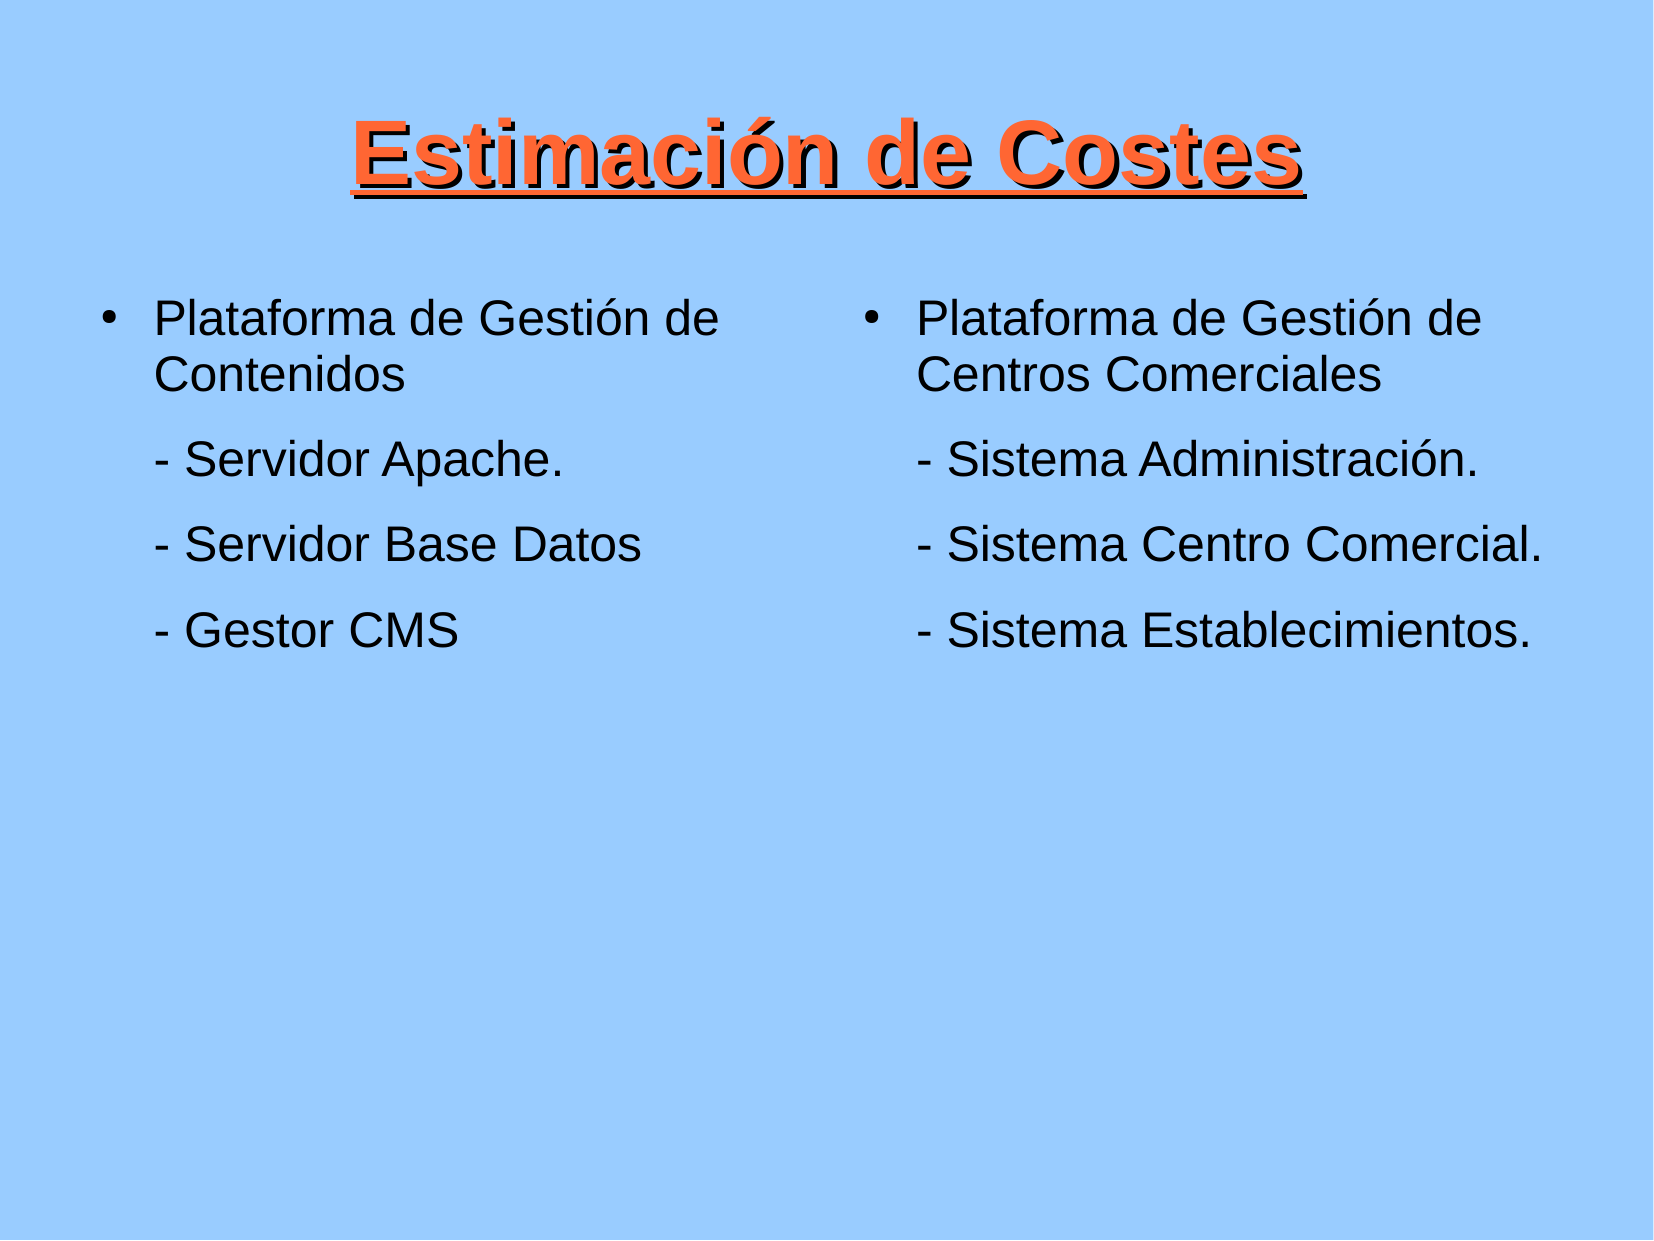

# Estimación de Costes
Plataforma de Gestión de Contenidos
- Servidor Apache.
- Servidor Base Datos
- Gestor CMS
Plataforma de Gestión de Centros Comerciales
- Sistema Administración.
- Sistema Centro Comercial.
- Sistema Establecimientos.